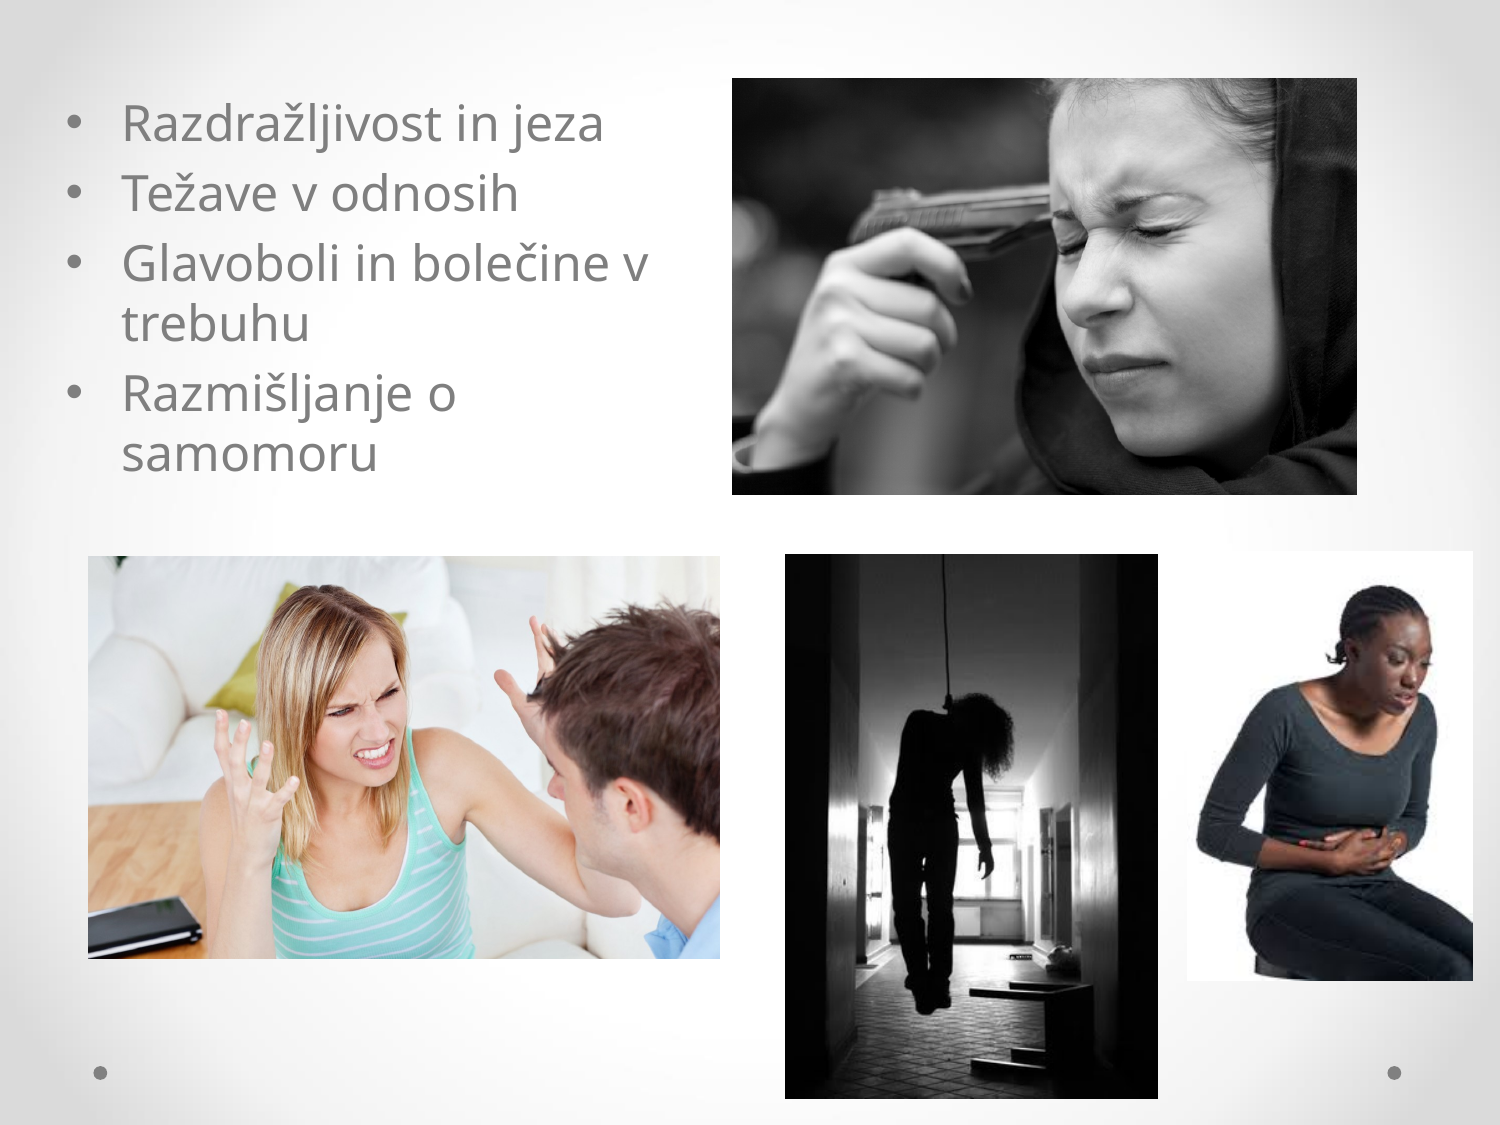

#
Razdražljivost in jeza
Težave v odnosih
Glavoboli in bolečine v trebuhu
Razmišljanje o samomoru